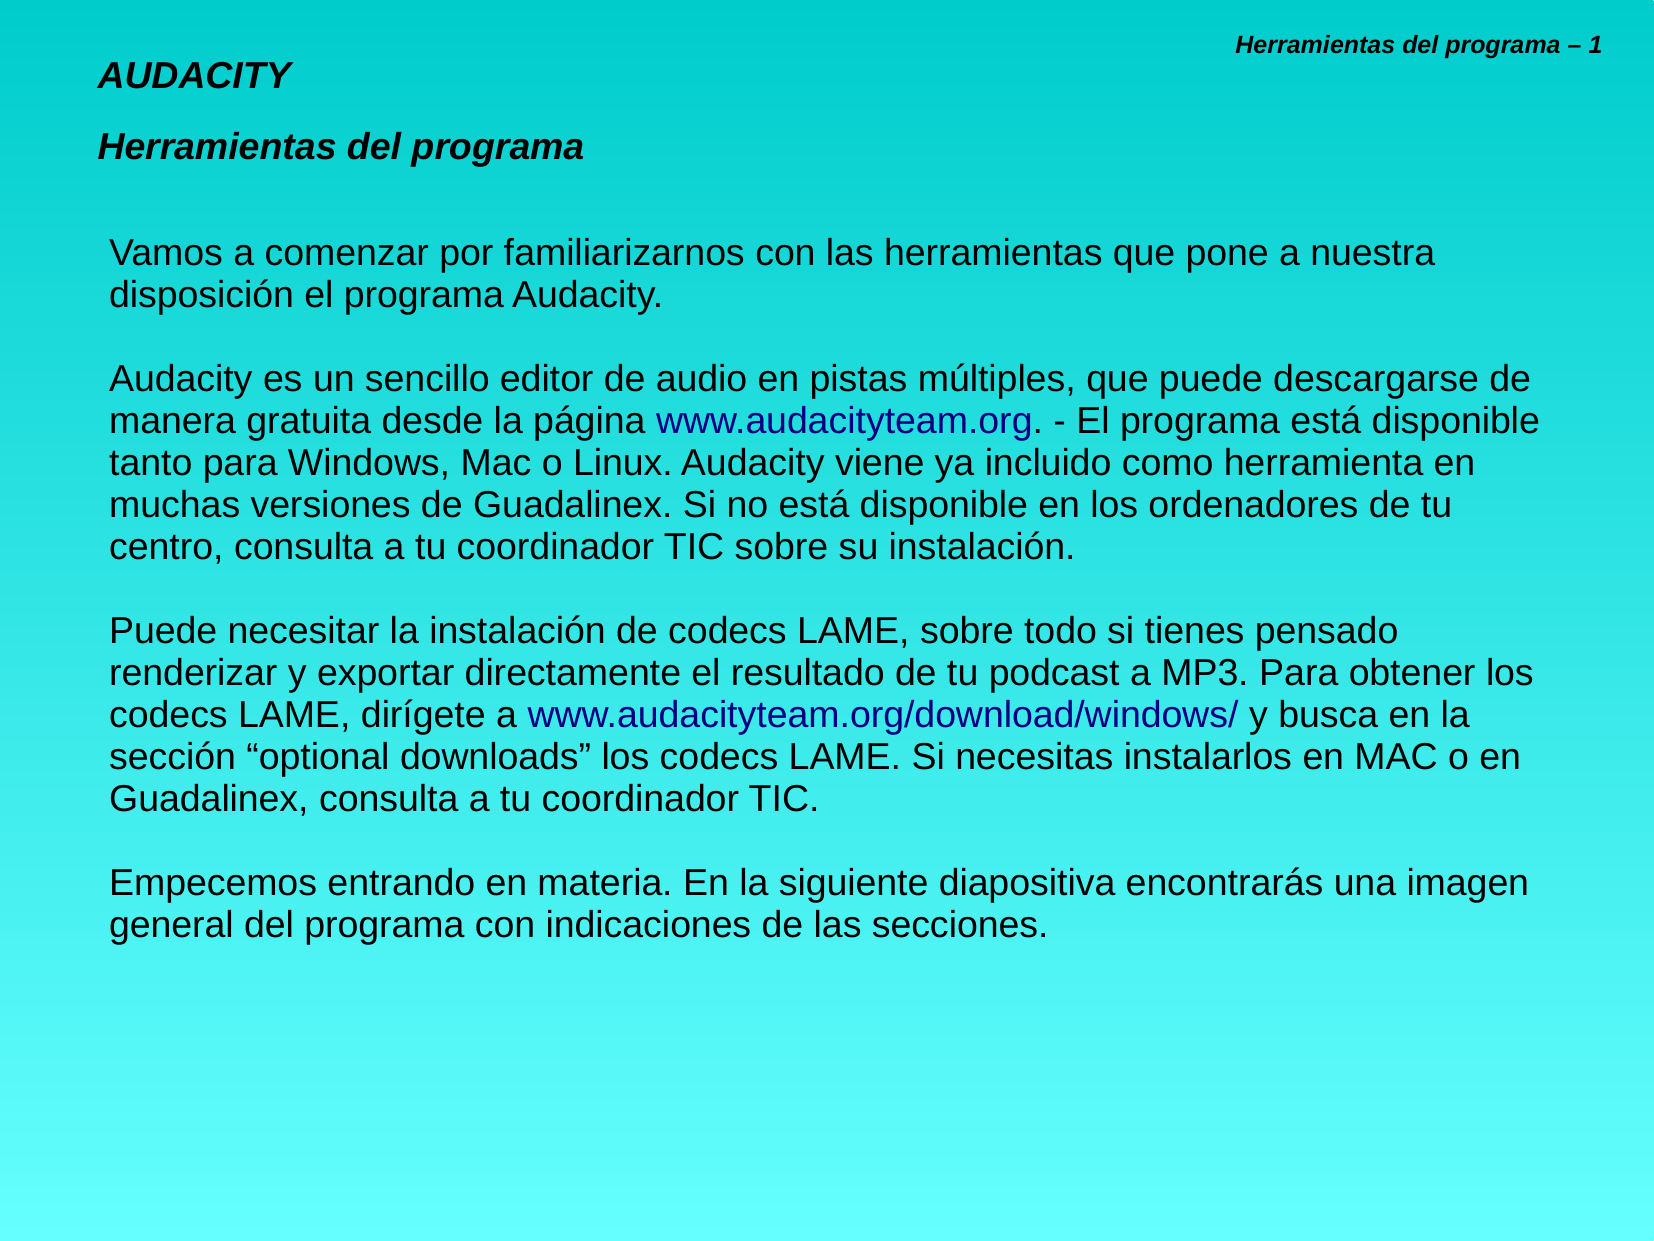

Herramientas del programa – 1
AUDACITY
Herramientas del programa
Vamos a comenzar por familiarizarnos con las herramientas que pone a nuestra disposición el programa Audacity.
Audacity es un sencillo editor de audio en pistas múltiples, que puede descargarse de manera gratuita desde la página www.audacityteam.org. - El programa está disponible tanto para Windows, Mac o Linux. Audacity viene ya incluido como herramienta en muchas versiones de Guadalinex. Si no está disponible en los ordenadores de tu centro, consulta a tu coordinador TIC sobre su instalación.
Puede necesitar la instalación de codecs LAME, sobre todo si tienes pensado renderizar y exportar directamente el resultado de tu podcast a MP3. Para obtener los codecs LAME, dirígete a www.audacityteam.org/download/windows/ y busca en la sección “optional downloads” los codecs LAME. Si necesitas instalarlos en MAC o en Guadalinex, consulta a tu coordinador TIC.
Empecemos entrando en materia. En la siguiente diapositiva encontrarás una imagen general del programa con indicaciones de las secciones.